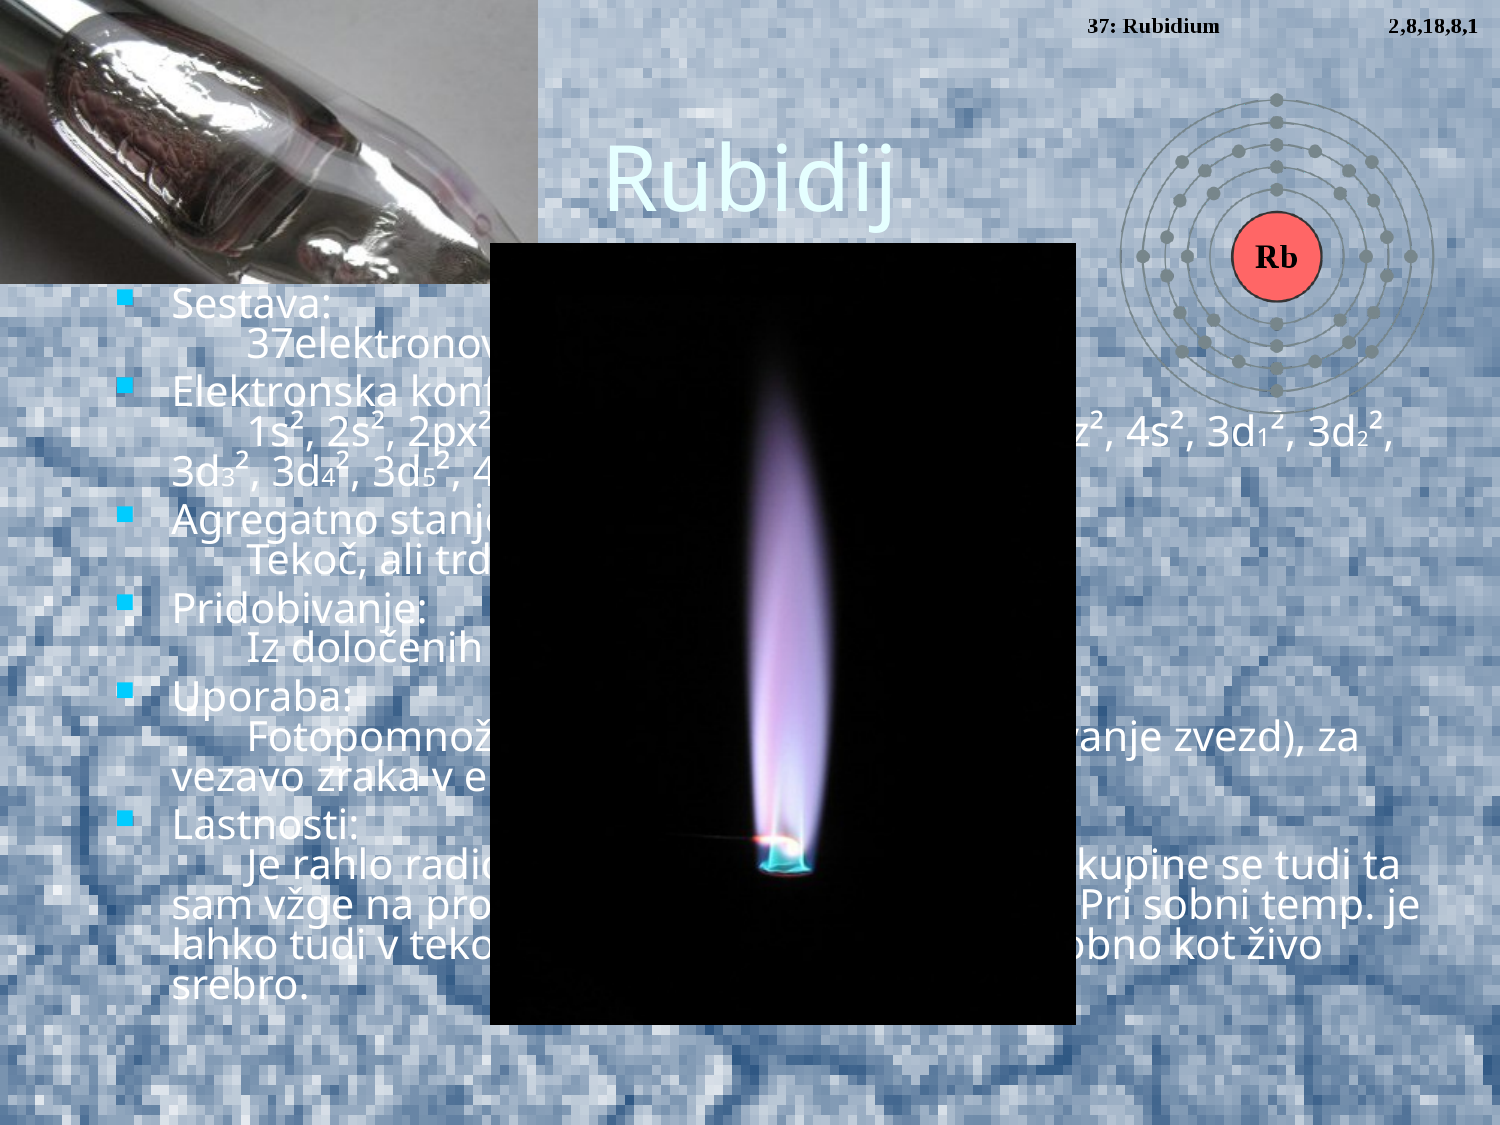

# Rubidij
Sestava:
	37elektronov, 37protonov, 48nevtronov
Elektronska konfiguracija:
	1s², 2s², 2px², 2py², 2pz², 3s², 3px², 3py², 3pz², 4s², 3d1², 3d2², 3d3², 3d4², 3d5², 4px², 4py², 4pz², 5s
Agregatno stanje (Pri standardnih pogojih):
	Tekoč, ali trden -> Mehak, sivosrebrn
Pridobivanje:
	Iz določenih rudnin, vendar v spojinah.
Uporaba:
	Fotopomnoževalke (v teleskopih za opazovanje zvezd), za vezavo zraka v elektronkah.
Lastnosti:
	Je rahlo radioaktiven. Kot vstale kovine 1. skupine se tudi ta sam vžge na prostem in burno reagira z vodo. Pri sobni temp. je lahko tudi v tekočem agregatnem stanju, podobno kot živo srebro.